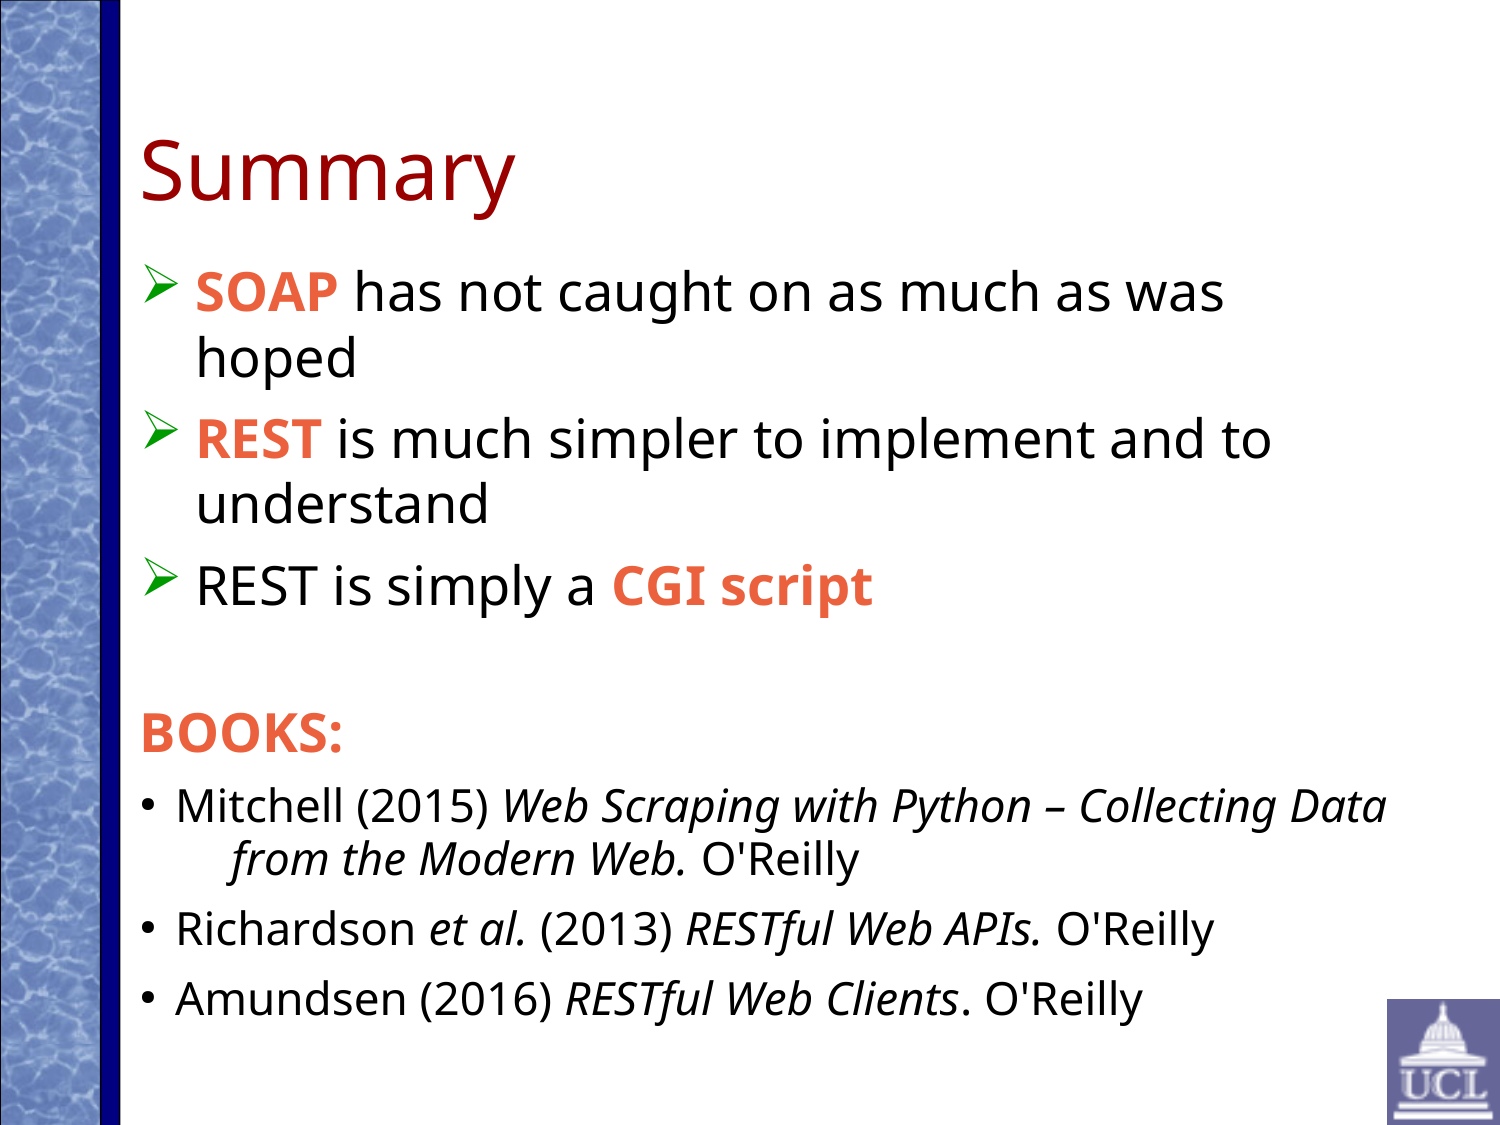

# Summary
SOAP has not caught on as much as was hoped
REST is much simpler to implement and to understand
REST is simply a CGI script
BOOKS:
Mitchell (2015) Web Scraping with Python – Collecting Data from the Modern Web. O'Reilly
Richardson et al. (2013) RESTful Web APIs. O'Reilly
Amundsen (2016) RESTful Web Clients. O'Reilly